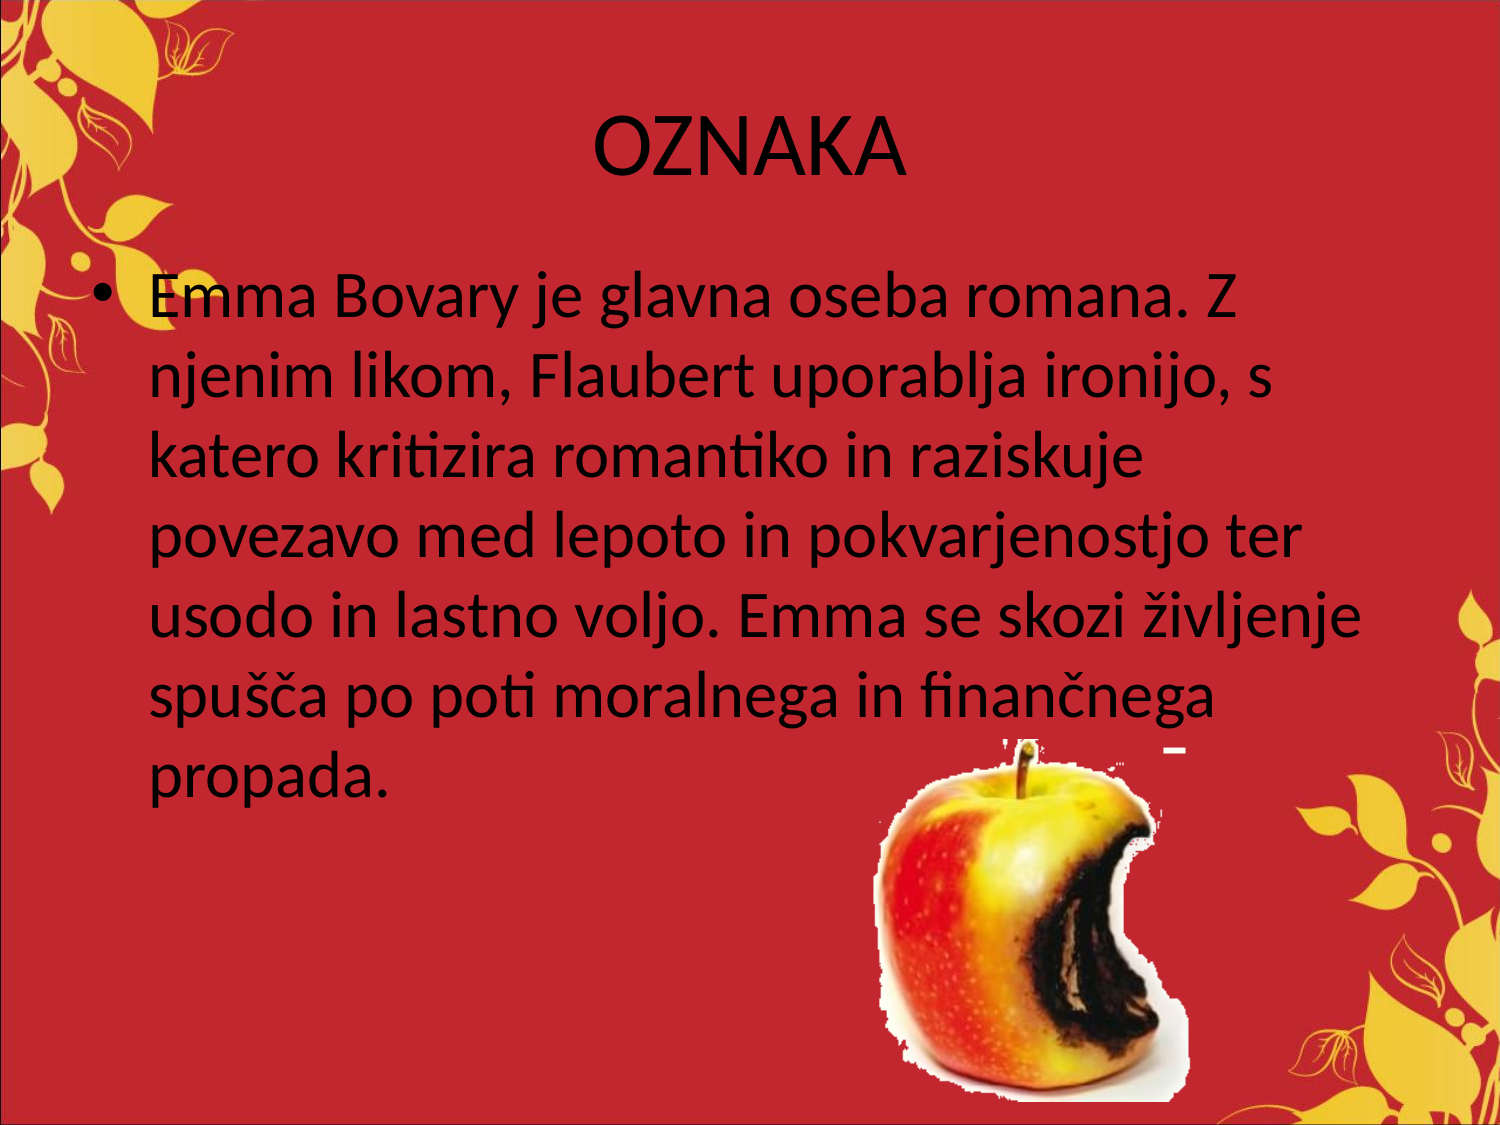

# OZNAKA
Emma Bovary je glavna oseba romana. Z njenim likom, Flaubert uporablja ironijo, s katero kritizira romantiko in raziskuje povezavo med lepoto in pokvarjenostjo ter usodo in lastno voljo. Emma se skozi življenje spušča po poti moralnega in finančnega propada.